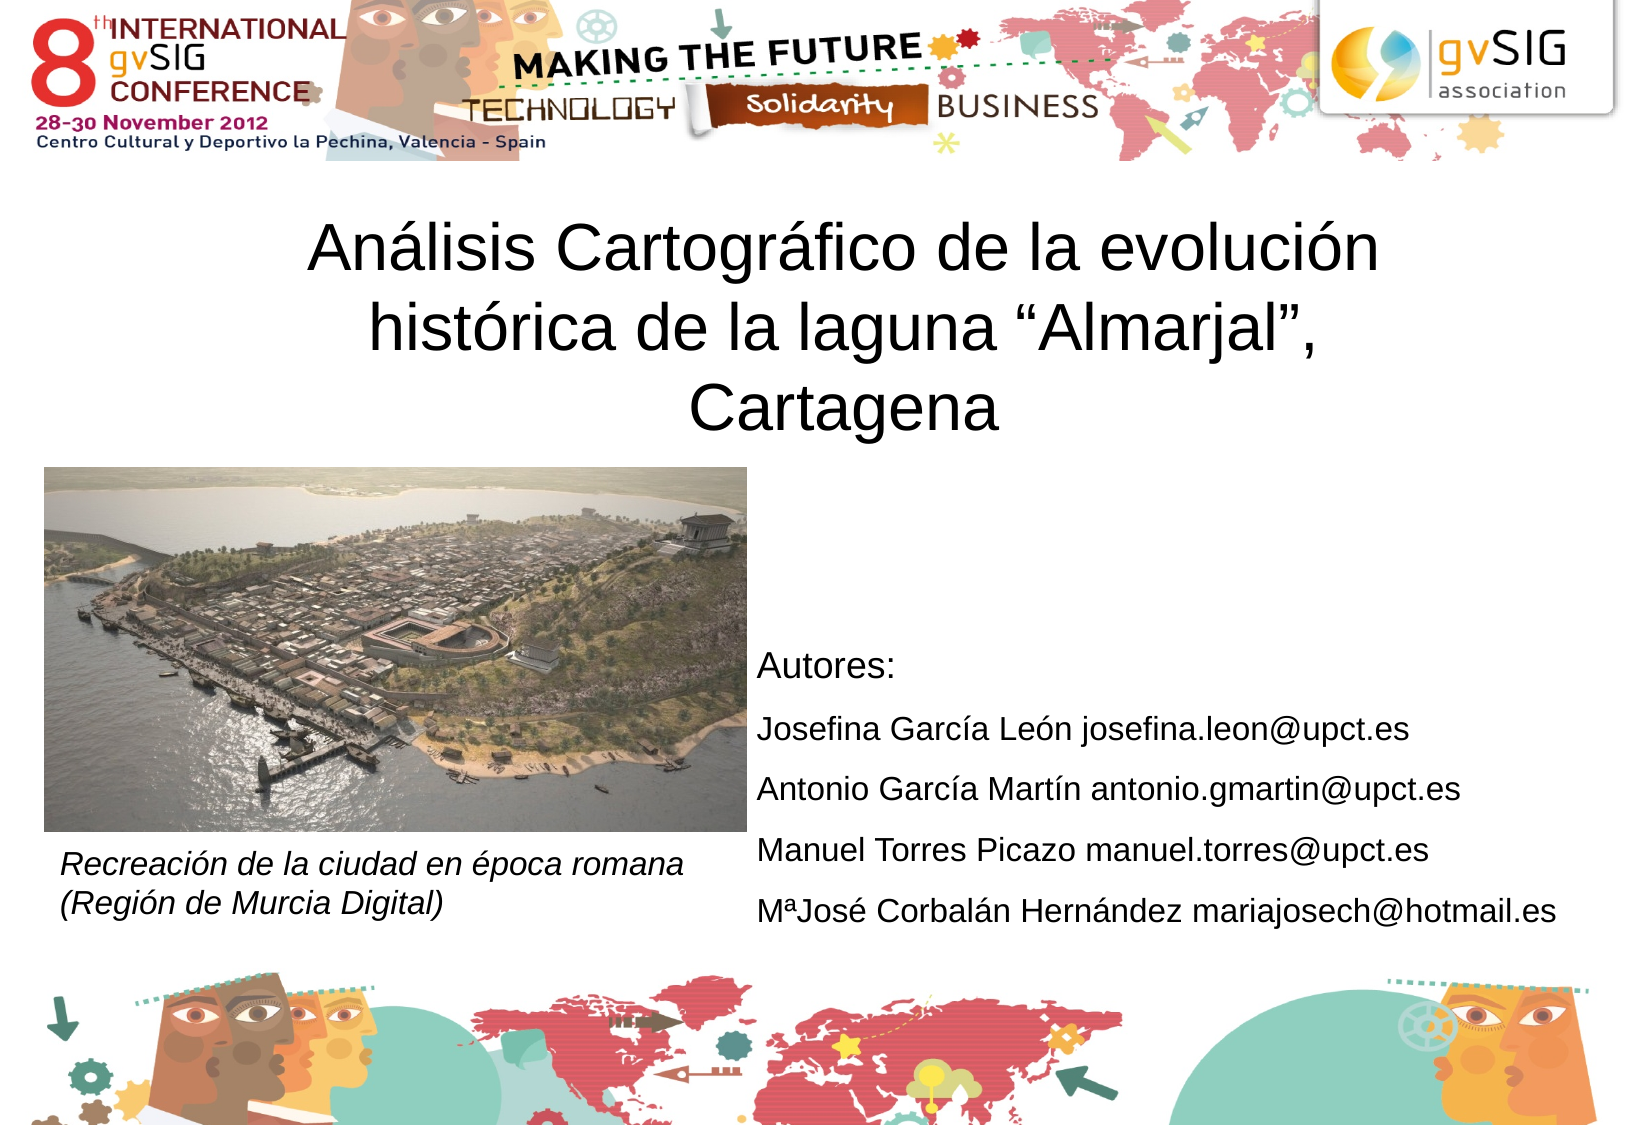

Análisis Cartográfico de la evolución histórica de la laguna “Almarjal”, Cartagena
Autores:
Josefina García León josefina.leon@upct.es
Antonio García Martín antonio.gmartin@upct.es
Manuel Torres Picazo manuel.torres@upct.es
MªJosé Corbalán Hernández mariajosech@hotmail.es
Recreación de la ciudad en época romana (Región de Murcia Digital)